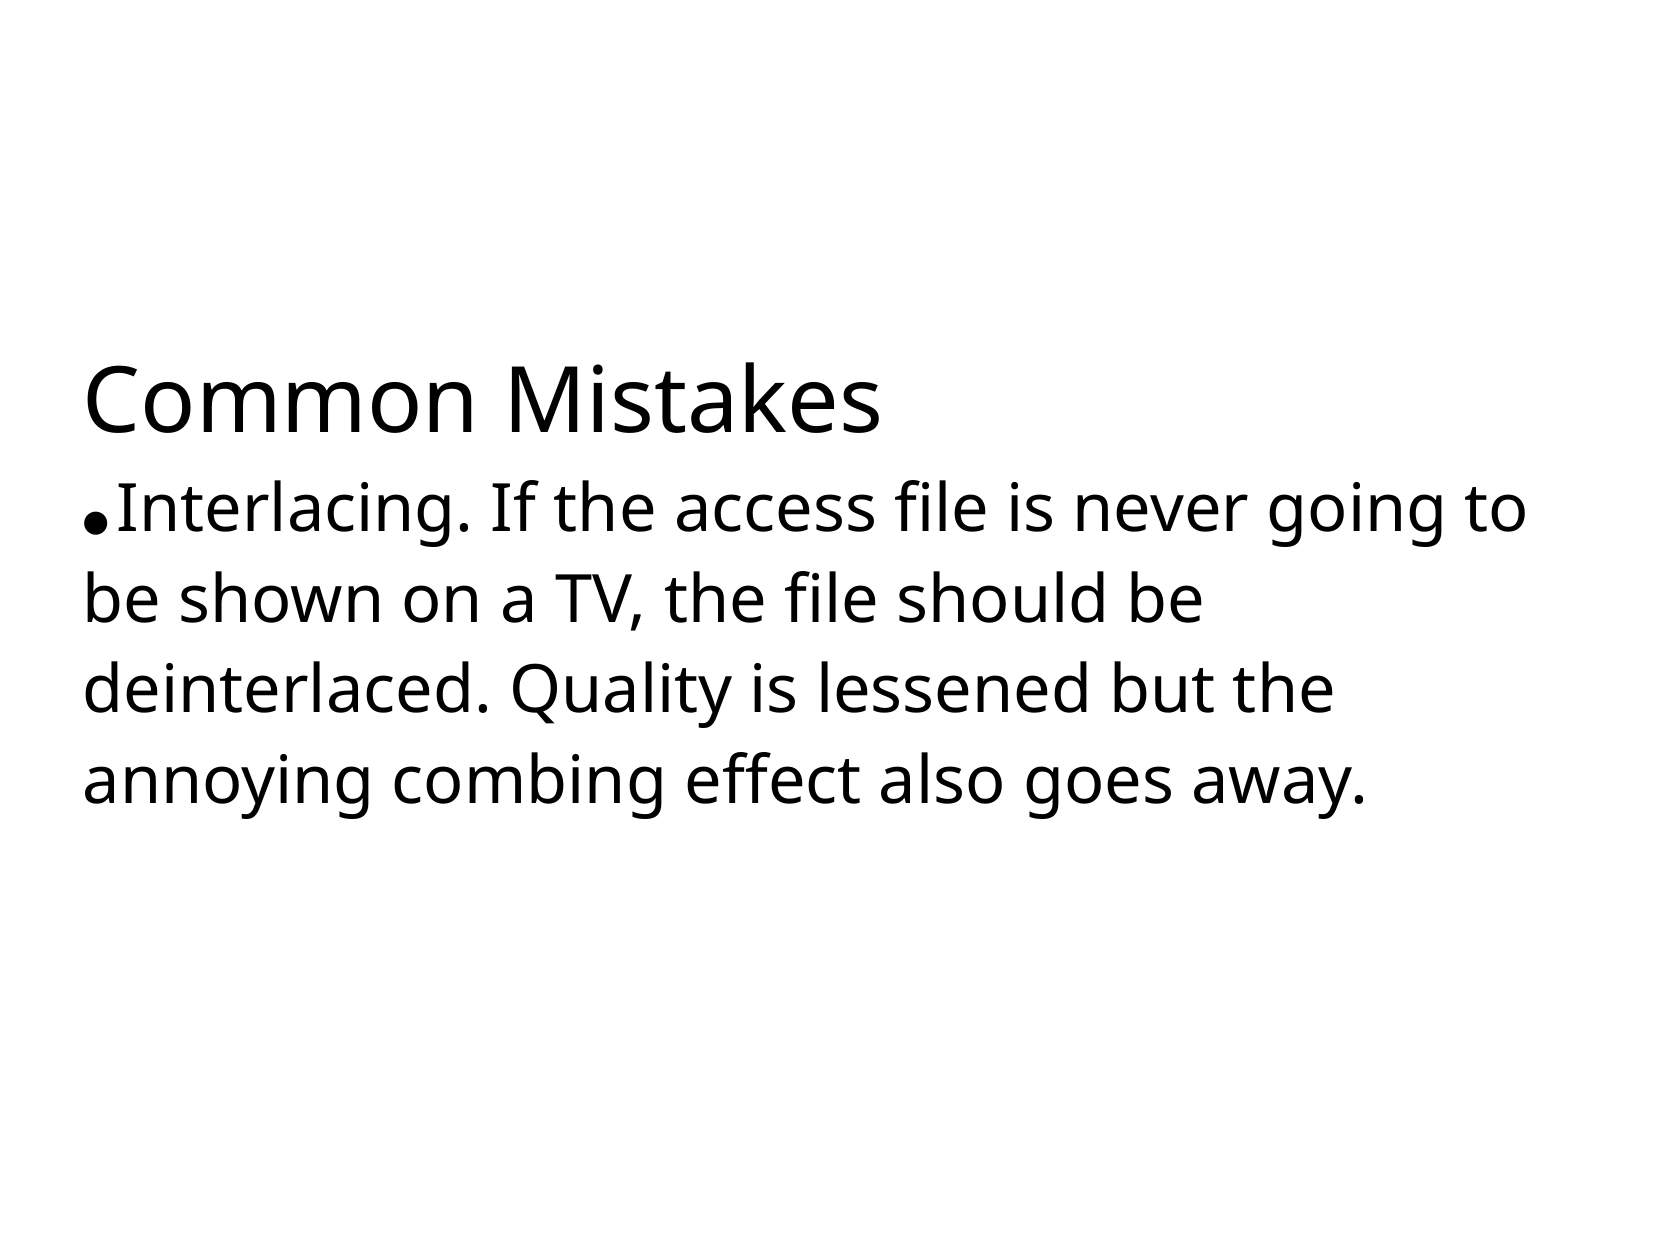

# Common Mistakes
● Interlacing. If the access file is never going to be shown on a TV, the file should be deinterlaced. Quality is lessened but the annoying combing effect also goes away.